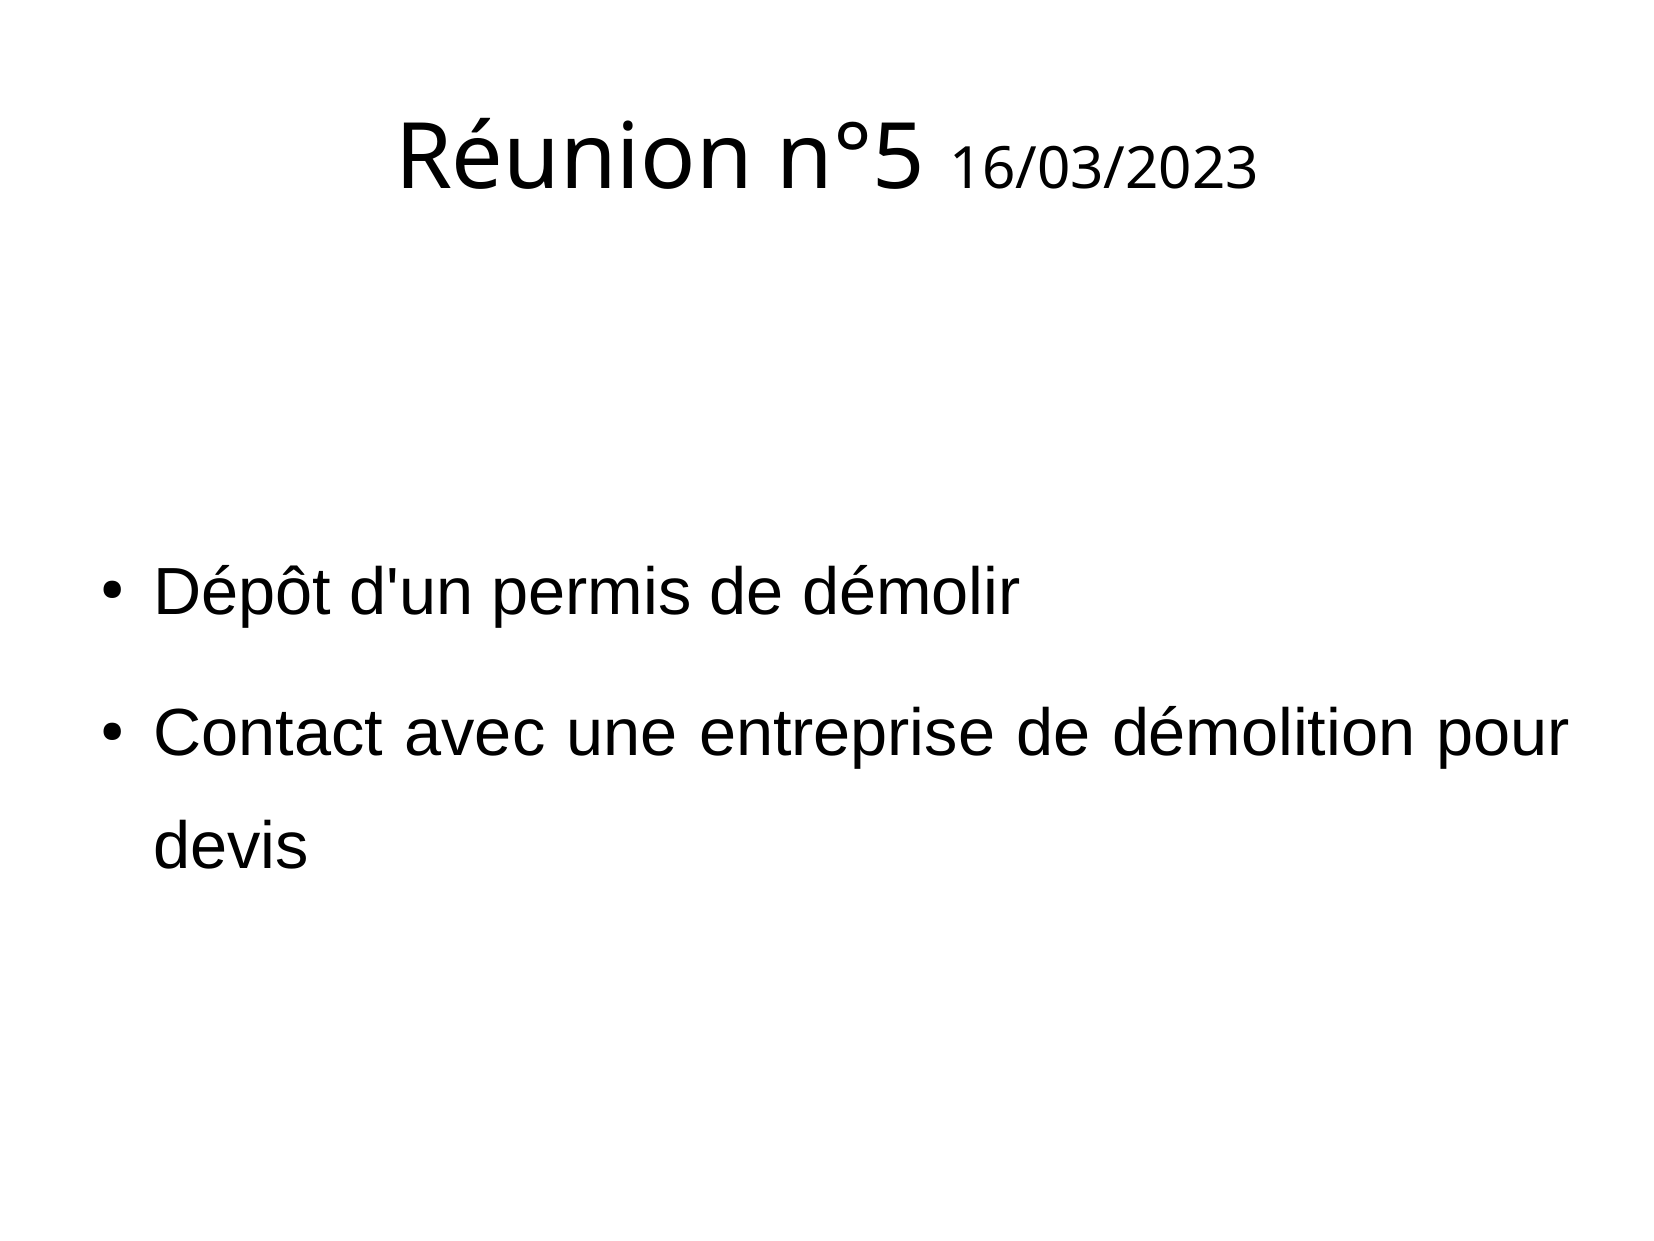

# Réunion n°5 16/03/2023
Dépôt d'un permis de démolir
Contact avec une entreprise de démolition pour devis